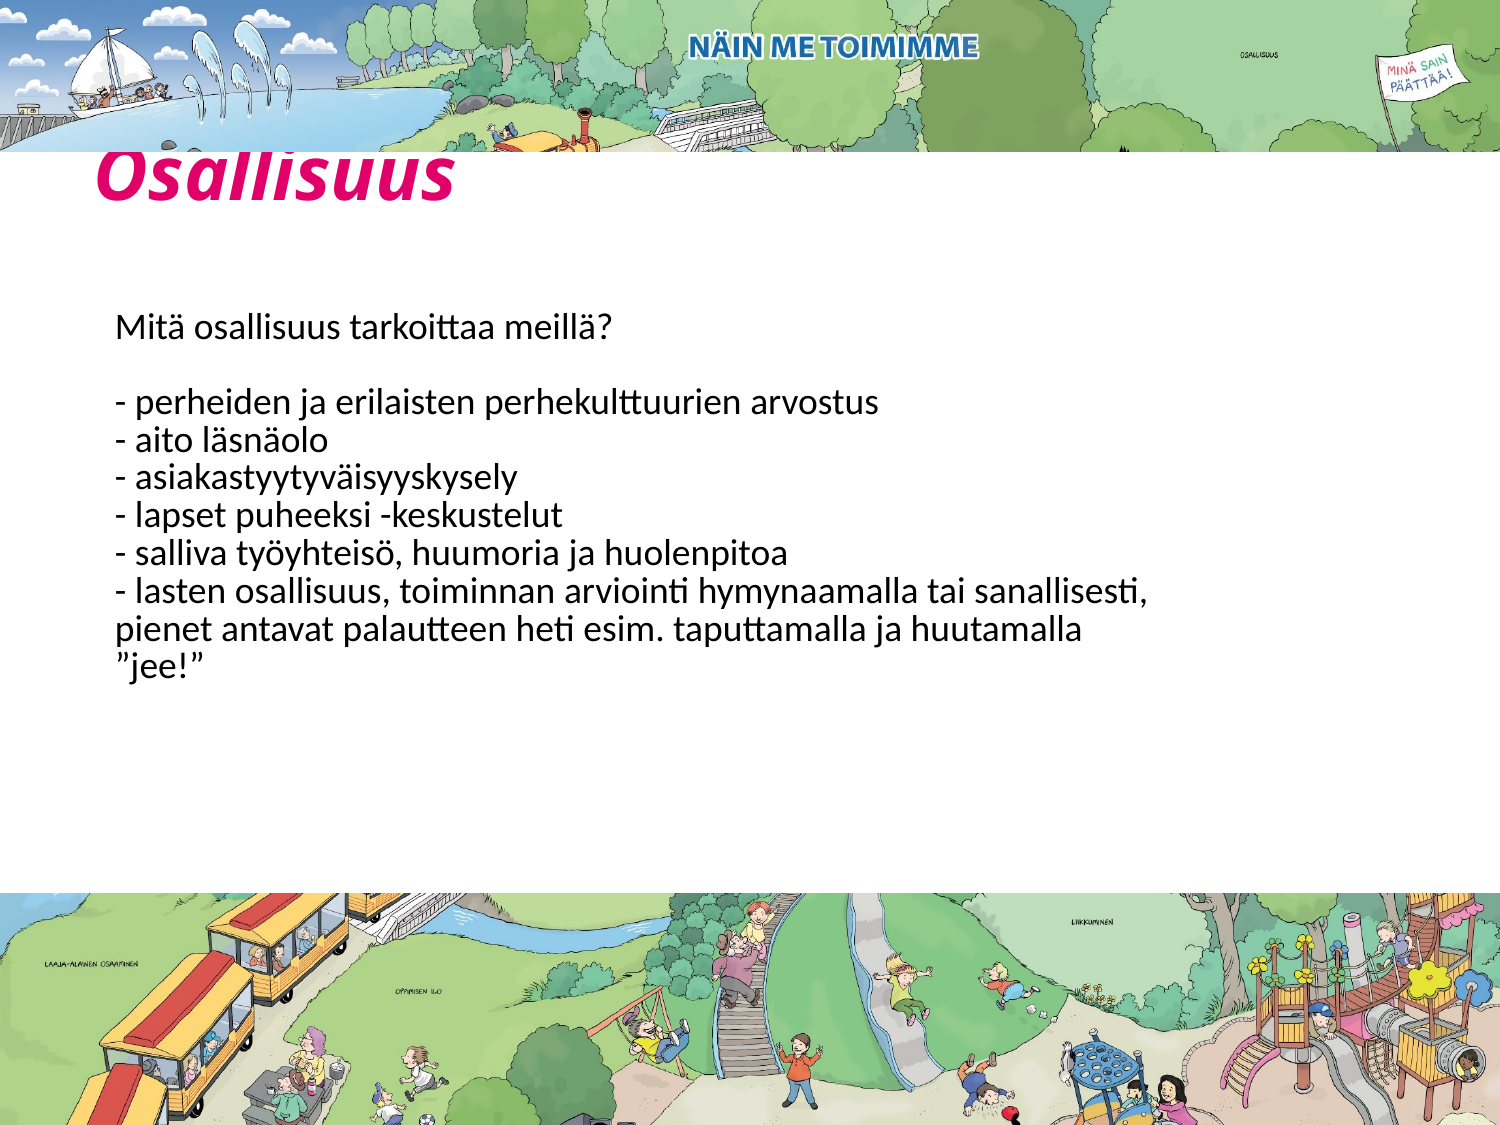

# Osallisuus
Mitä osallisuus tarkoittaa meillä?
- perheiden ja erilaisten perhekulttuurien arvostus
- aito läsnäolo
- asiakastyytyväisyyskysely
- lapset puheeksi -keskustelut
- salliva työyhteisö, huumoria ja huolenpitoa
- lasten osallisuus, toiminnan arviointi hymynaamalla tai sanallisesti, pienet antavat palautteen heti esim. taputtamalla ja huutamalla ”jee!”